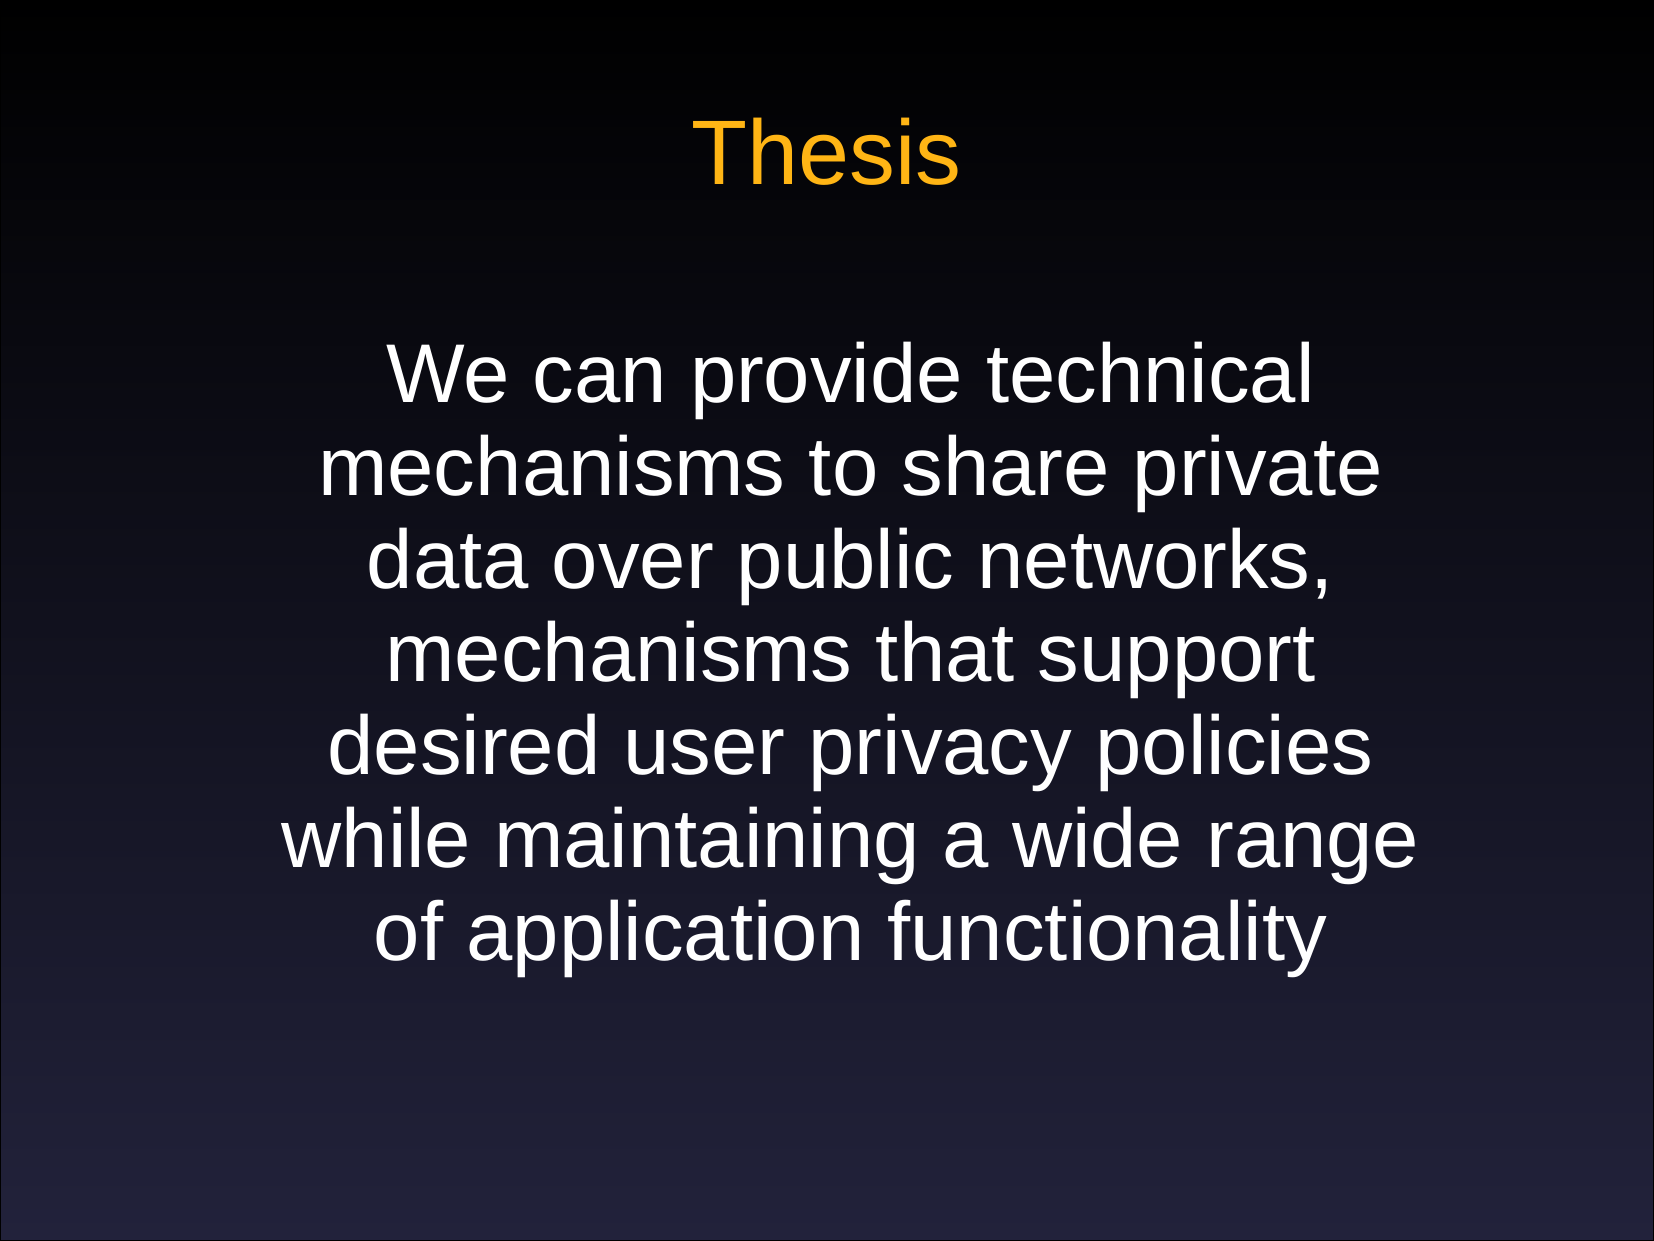

# Thesis
We can provide technical mechanisms to share private data over public networks, mechanisms that support desired user privacy policies while maintaining a wide range of application functionality